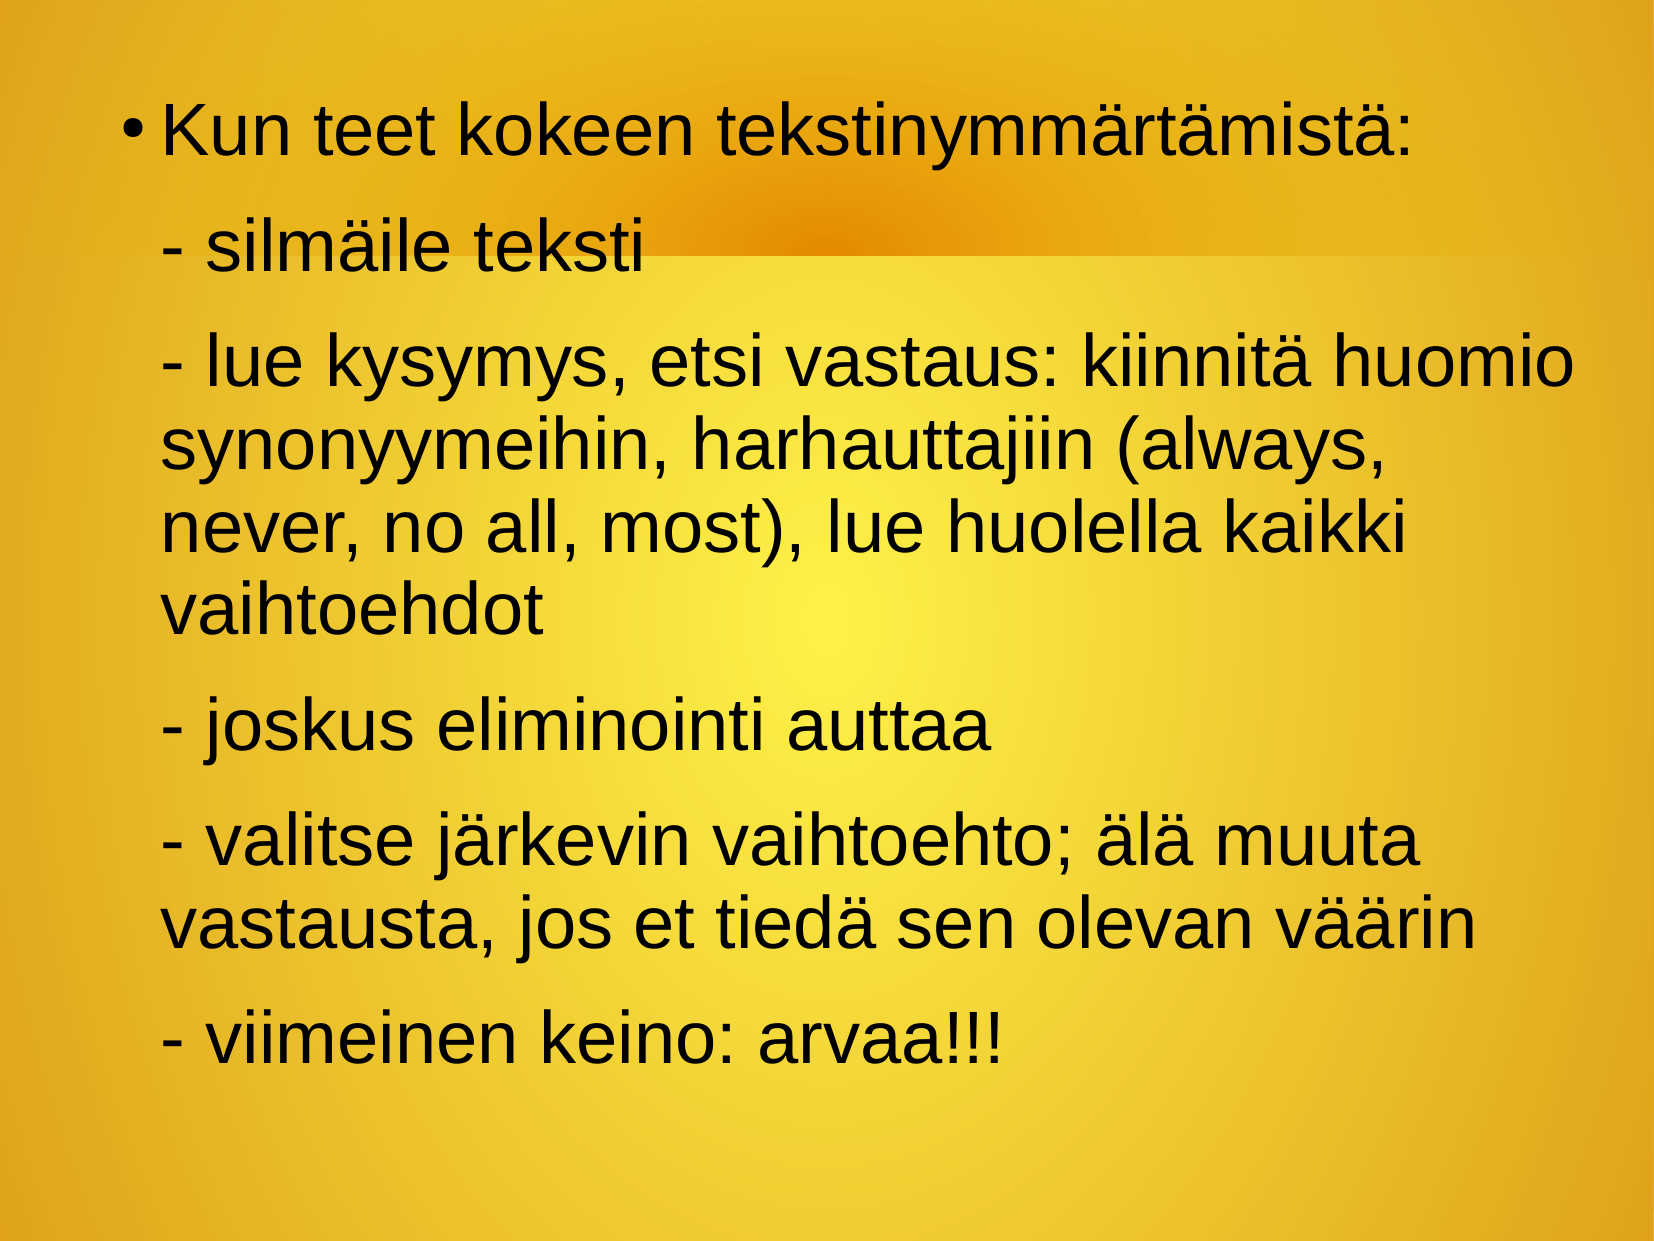

# Kun teet kokeen tekstinymmärtämistä:
- silmäile teksti
- lue kysymys, etsi vastaus: kiinnitä huomio synonyymeihin, harhauttajiin (always, never, no all, most), lue huolella kaikki vaihtoehdot
- joskus eliminointi auttaa
- valitse järkevin vaihtoehto; älä muuta vastausta, jos et tiedä sen olevan väärin
- viimeinen keino: arvaa!!!